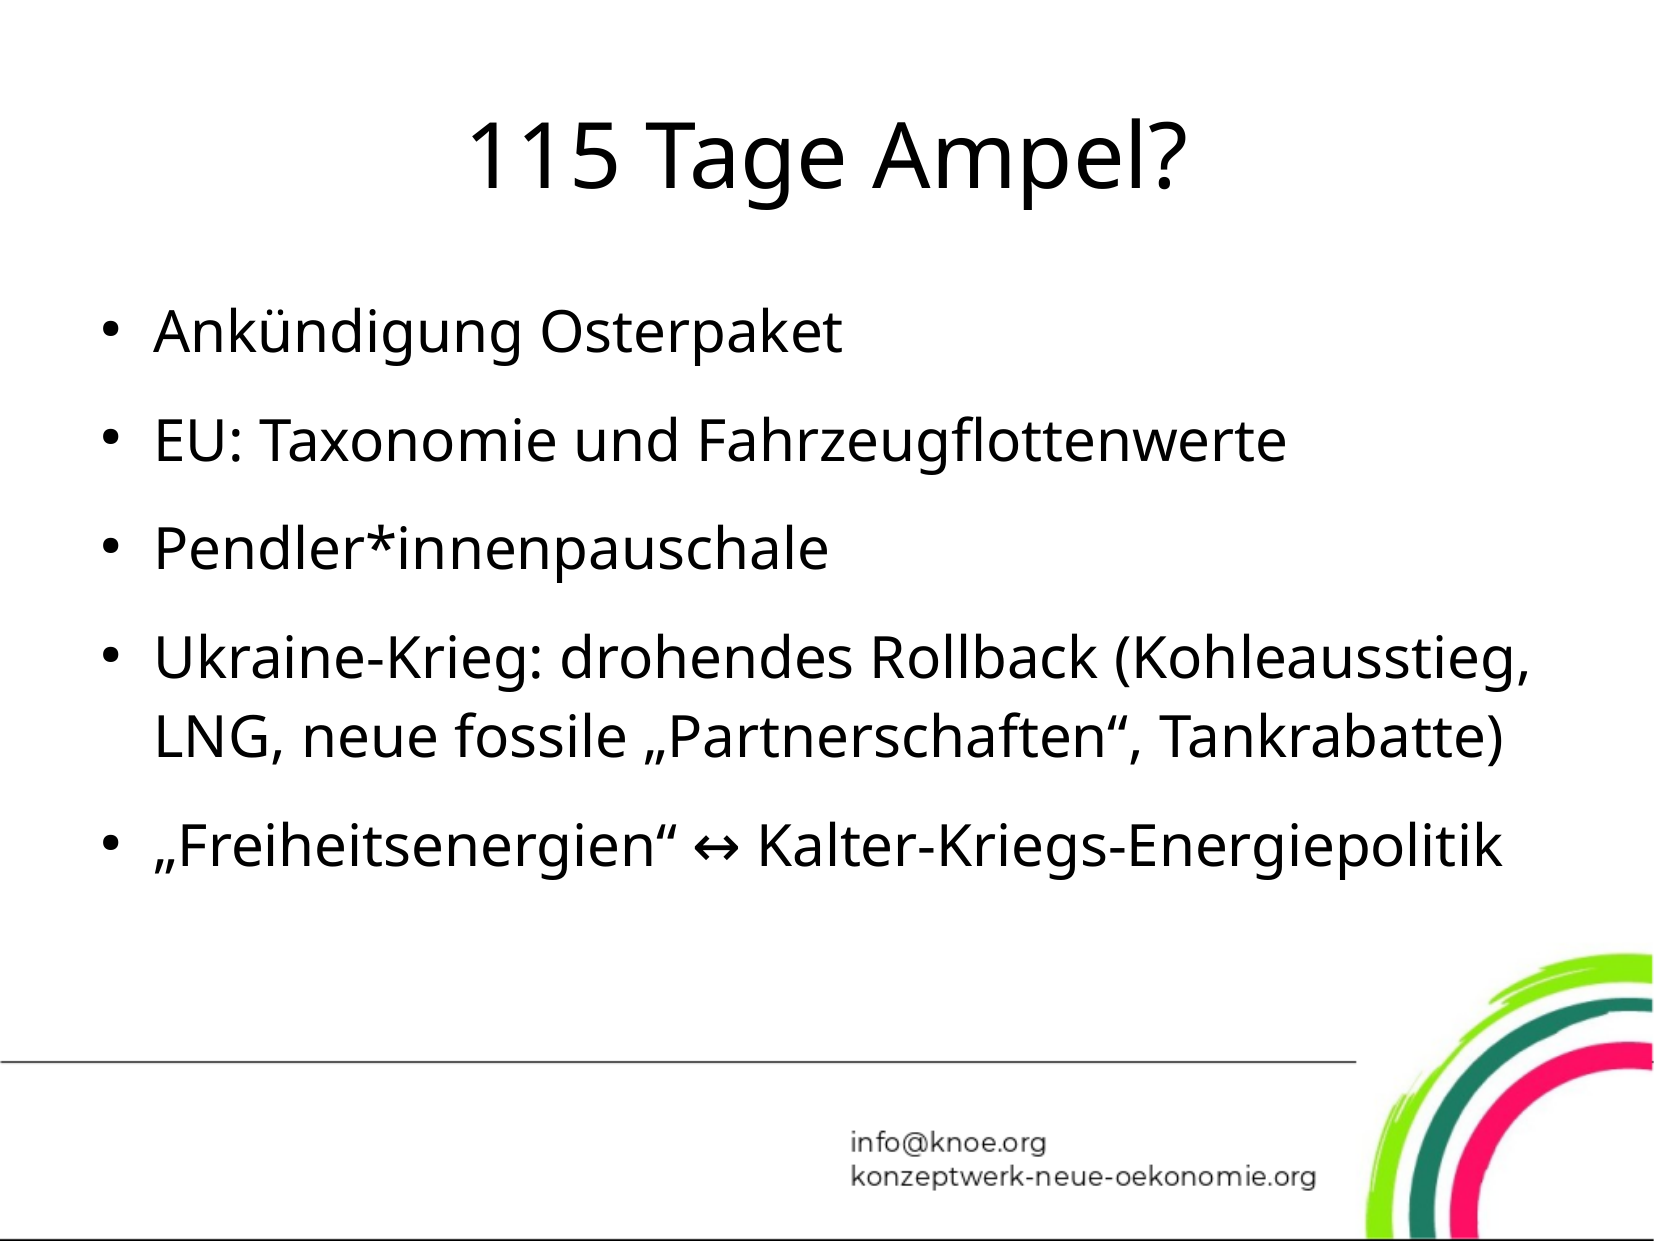

# 115 Tage Ampel?
Ankündigung Osterpaket
EU: Taxonomie und Fahrzeugflottenwerte
Pendler*innenpauschale
Ukraine-Krieg: drohendes Rollback (Kohleausstieg, LNG, neue fossile „Partnerschaften“, Tankrabatte)
„Freiheitsenergien“ ↔ Kalter-Kriegs-Energiepolitik